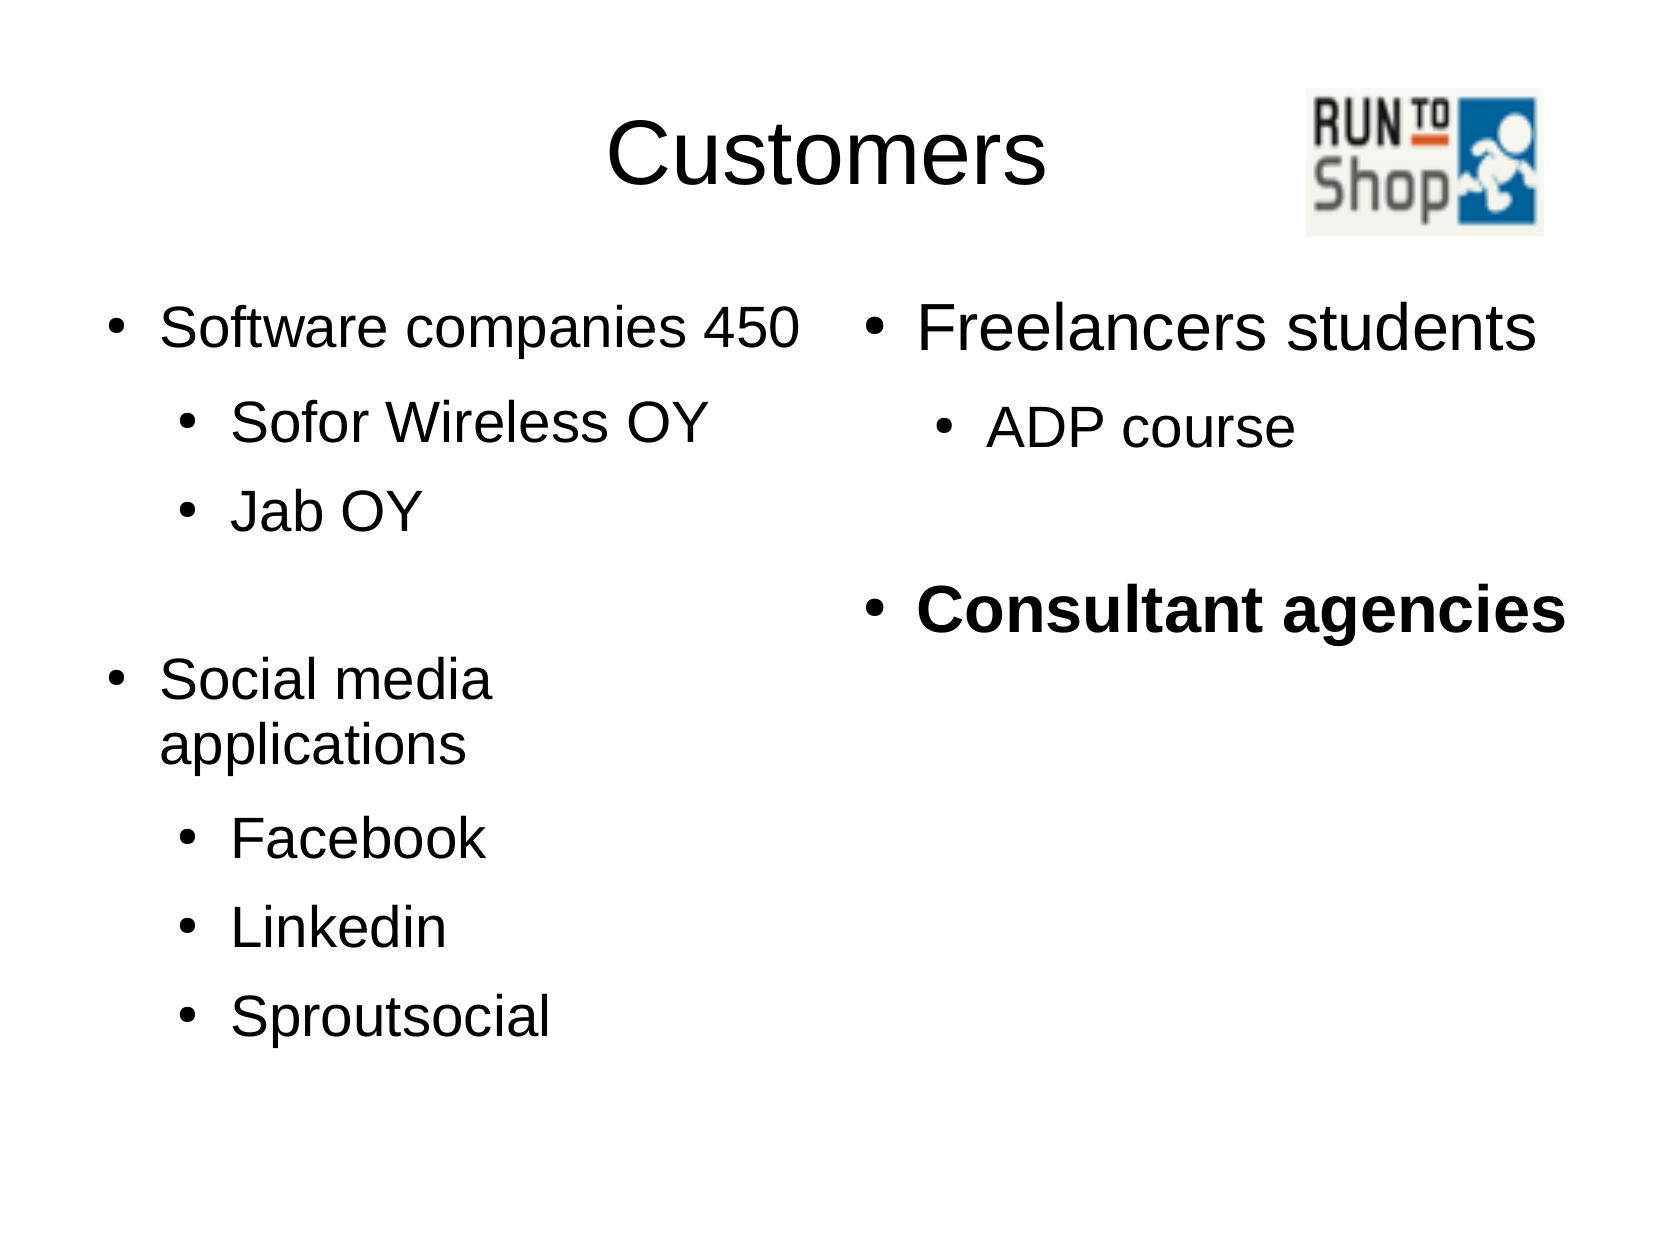

# Customers
Freelancers students
ADP course
Consultant agencies
Software companies 450
Sofor Wireless OY
Jab OY
Social media applications
Facebook
Linkedin
Sproutsocial